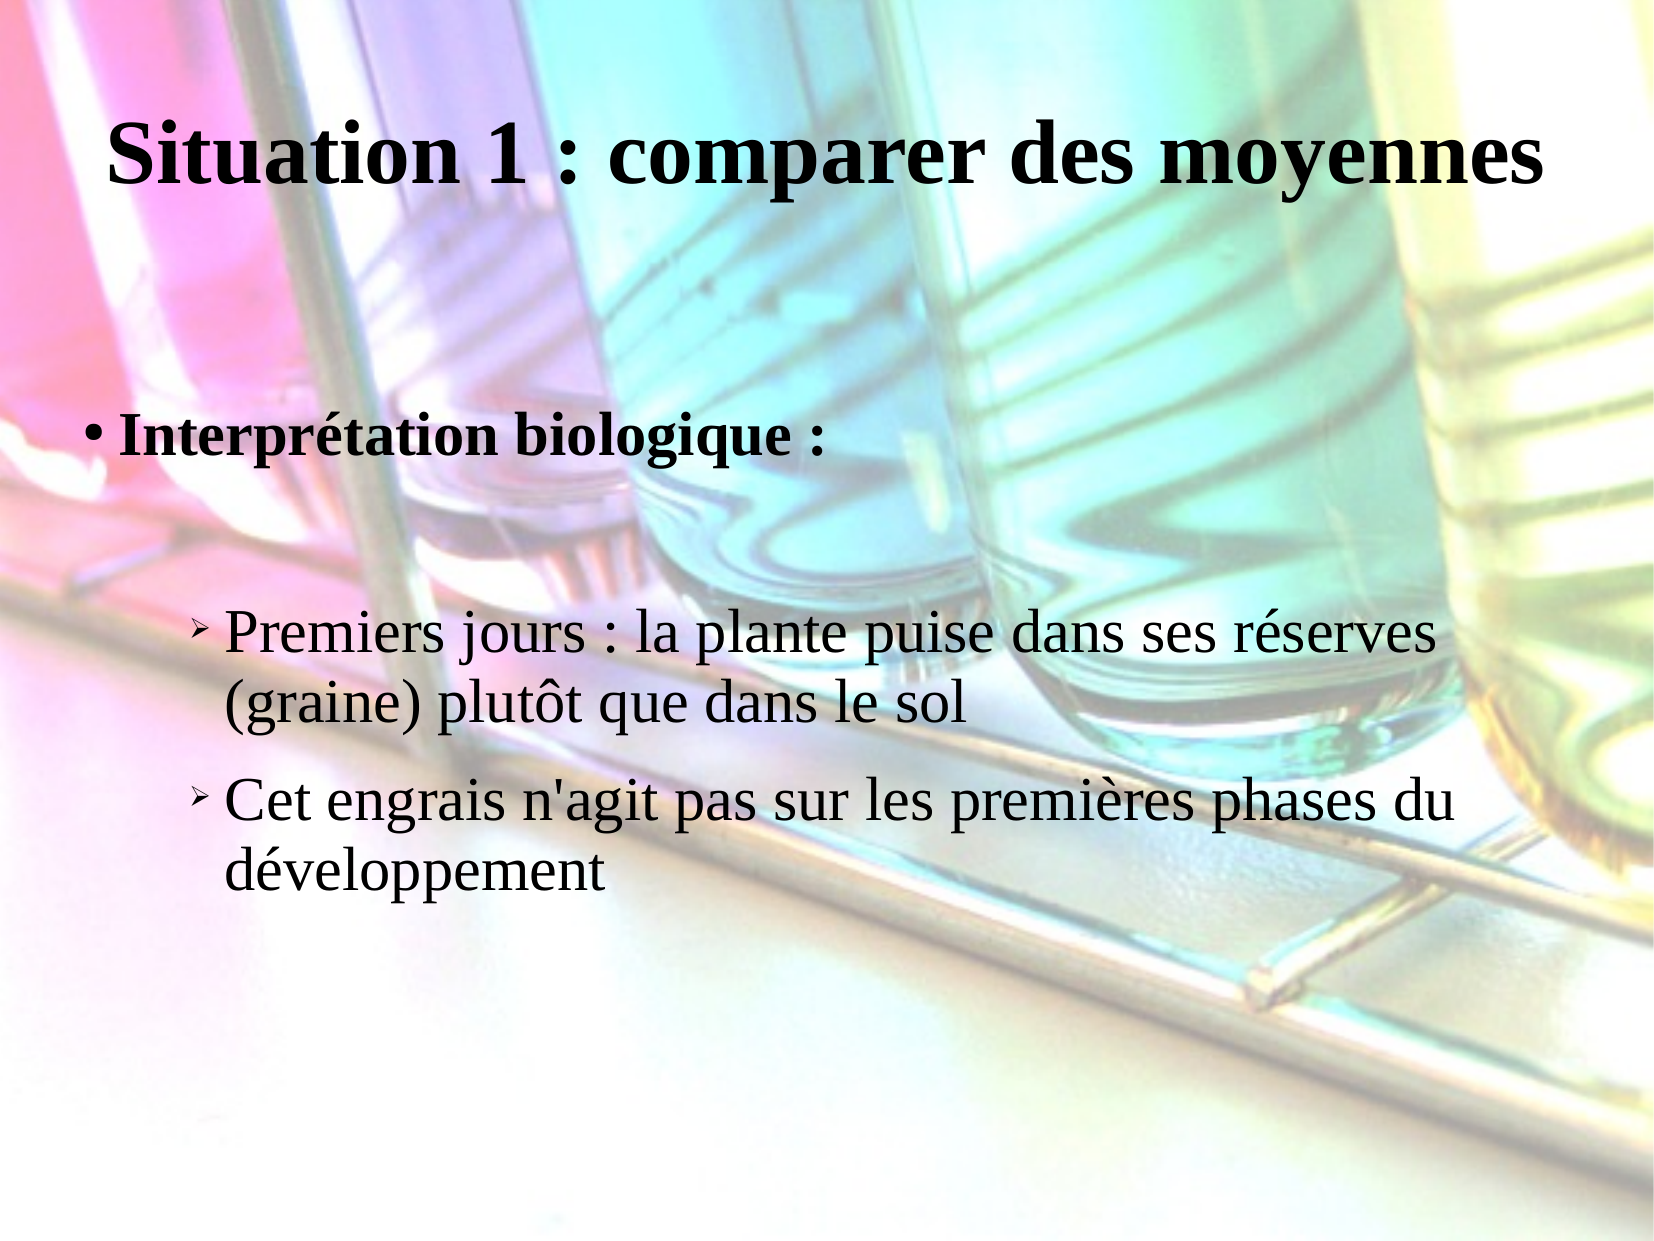

# Situation 1 : comparer des moyennes
Interprétation biologique :
Premiers jours : la plante puise dans ses réserves (graine) plutôt que dans le sol
Cet engrais n'agit pas sur les premières phases du développement